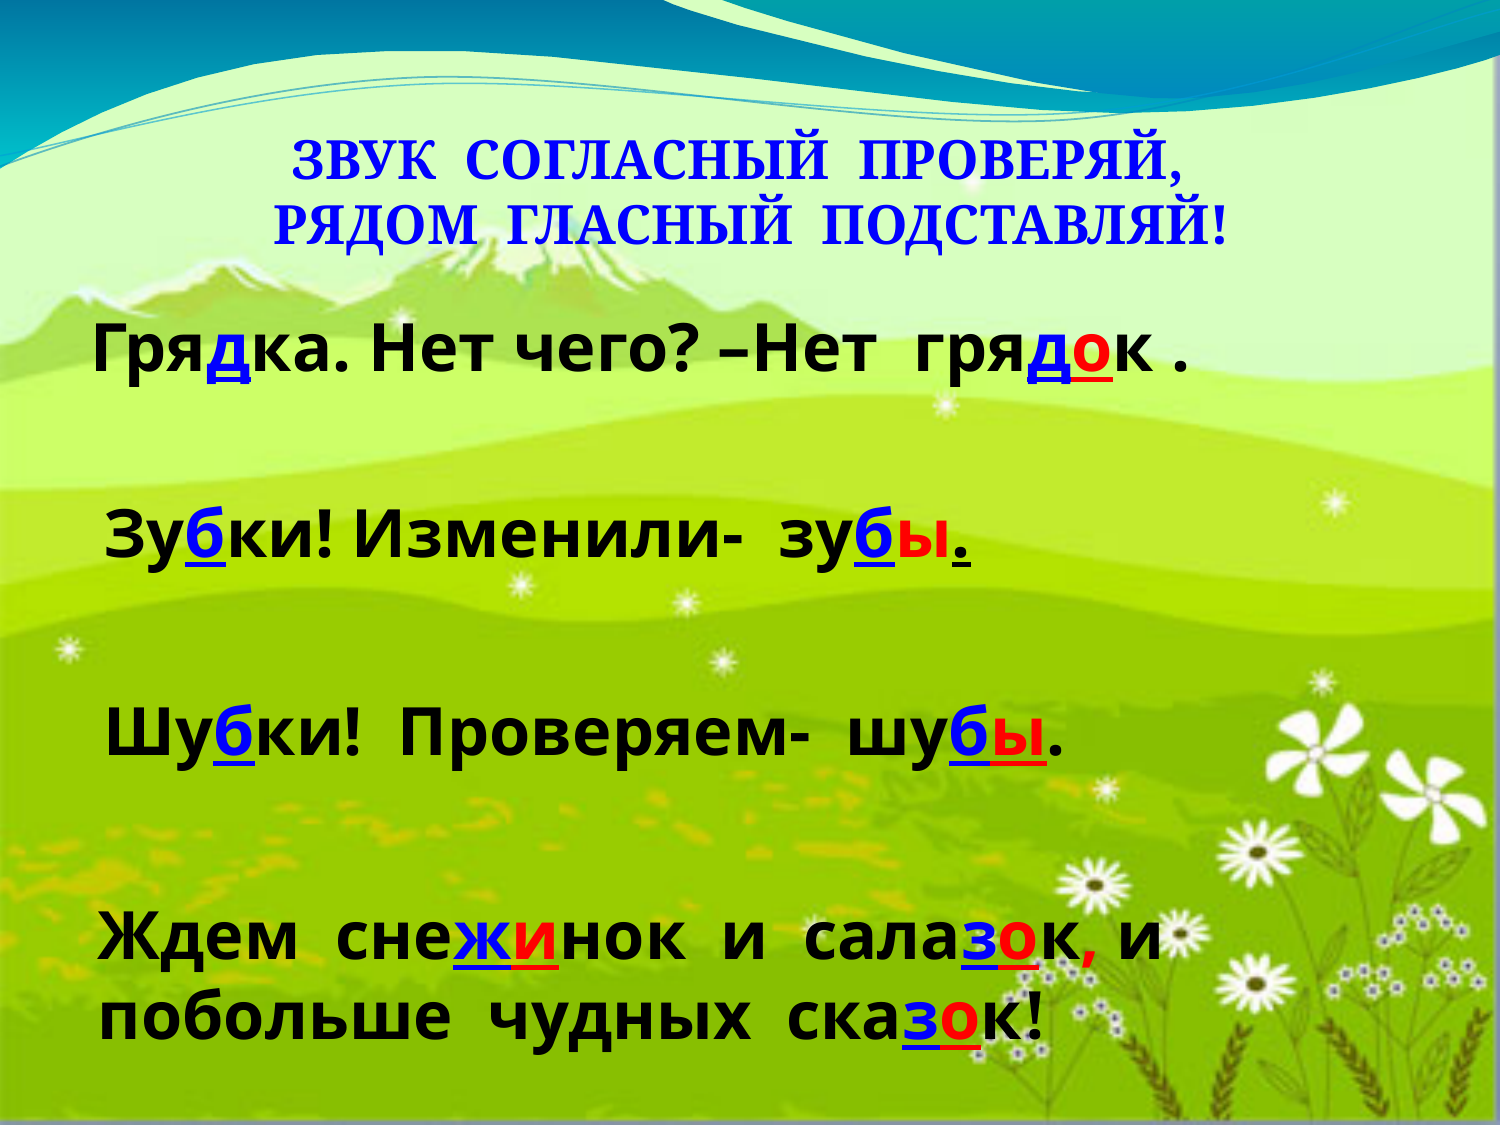

ЗВУК СОГЛАСНЫЙ ПРОВЕРЯЙ,
РЯДОМ ГЛАСНЫЙ ПОДСТАВЛЯЙ!
Грядка. Нет чего? –Нет грядок .
Зубки! Изменили- зубы.
Шубки! Проверяем- шубы.
Ждем снежинок и салазок, и побольше чудных сказок!